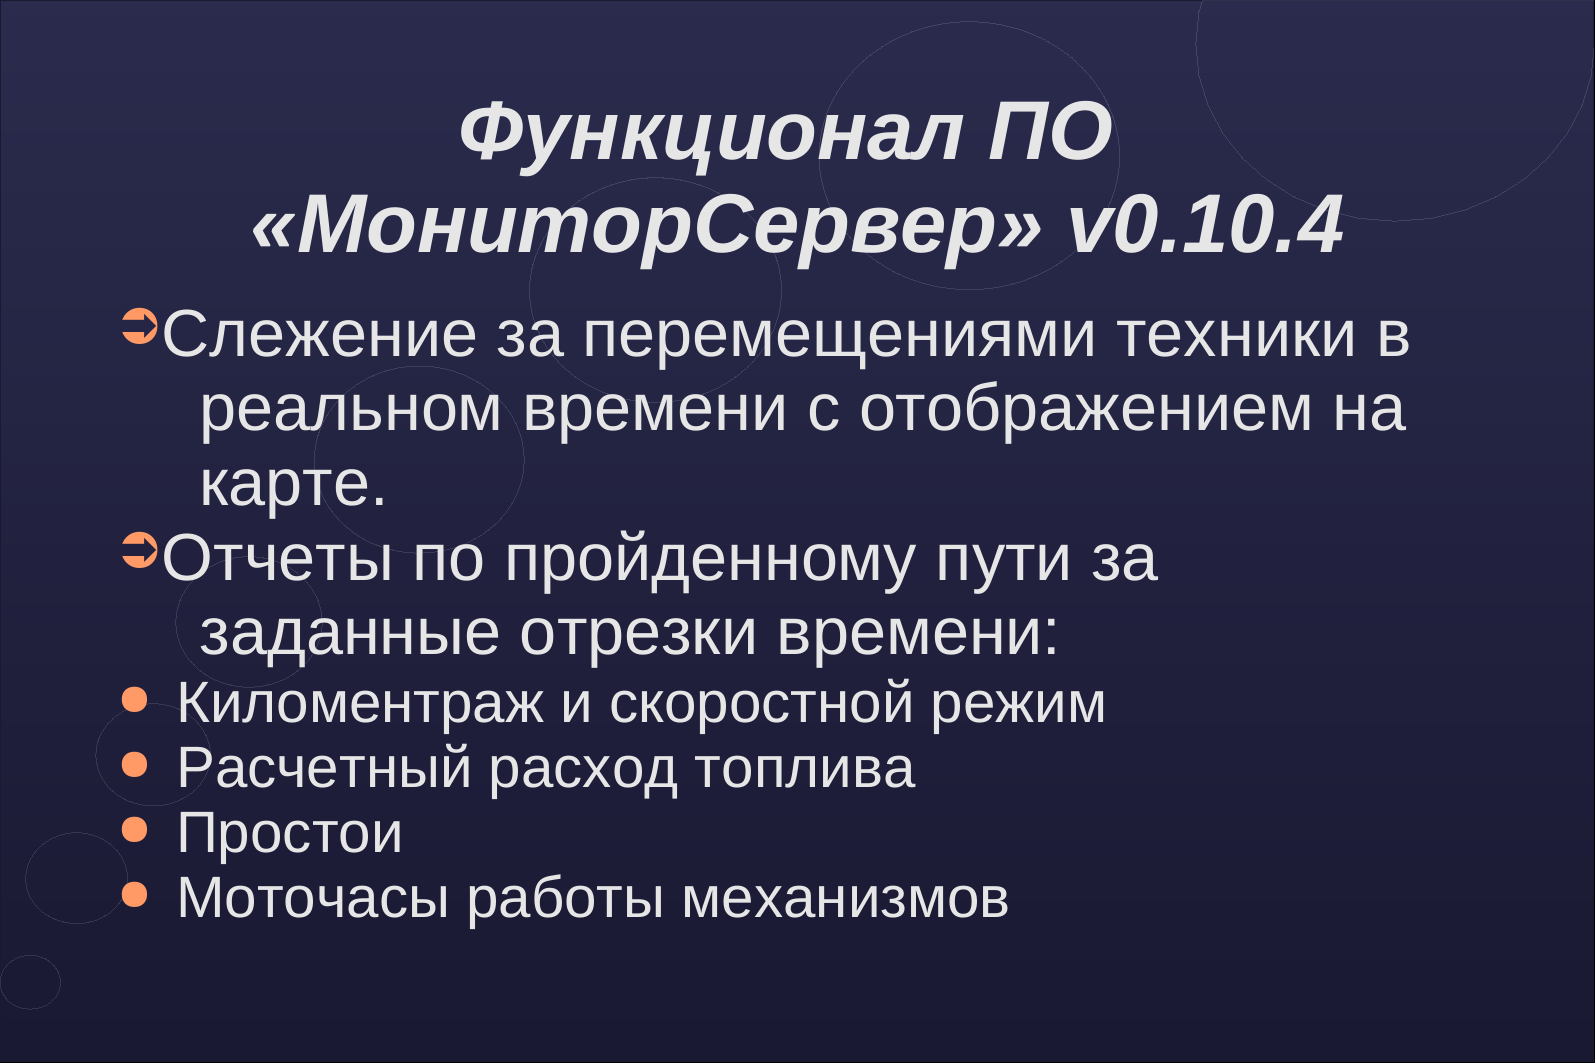

# Функционал ПО «МониторСервер» v0.10.4
Слежение за перемещениями техники в реальном времени с отображением на карте.
Отчеты по пройденному пути за заданные отрезки времени:
Киломентраж и скоростной режим
Расчетный расход топлива
Простои
Моточасы работы механизмов